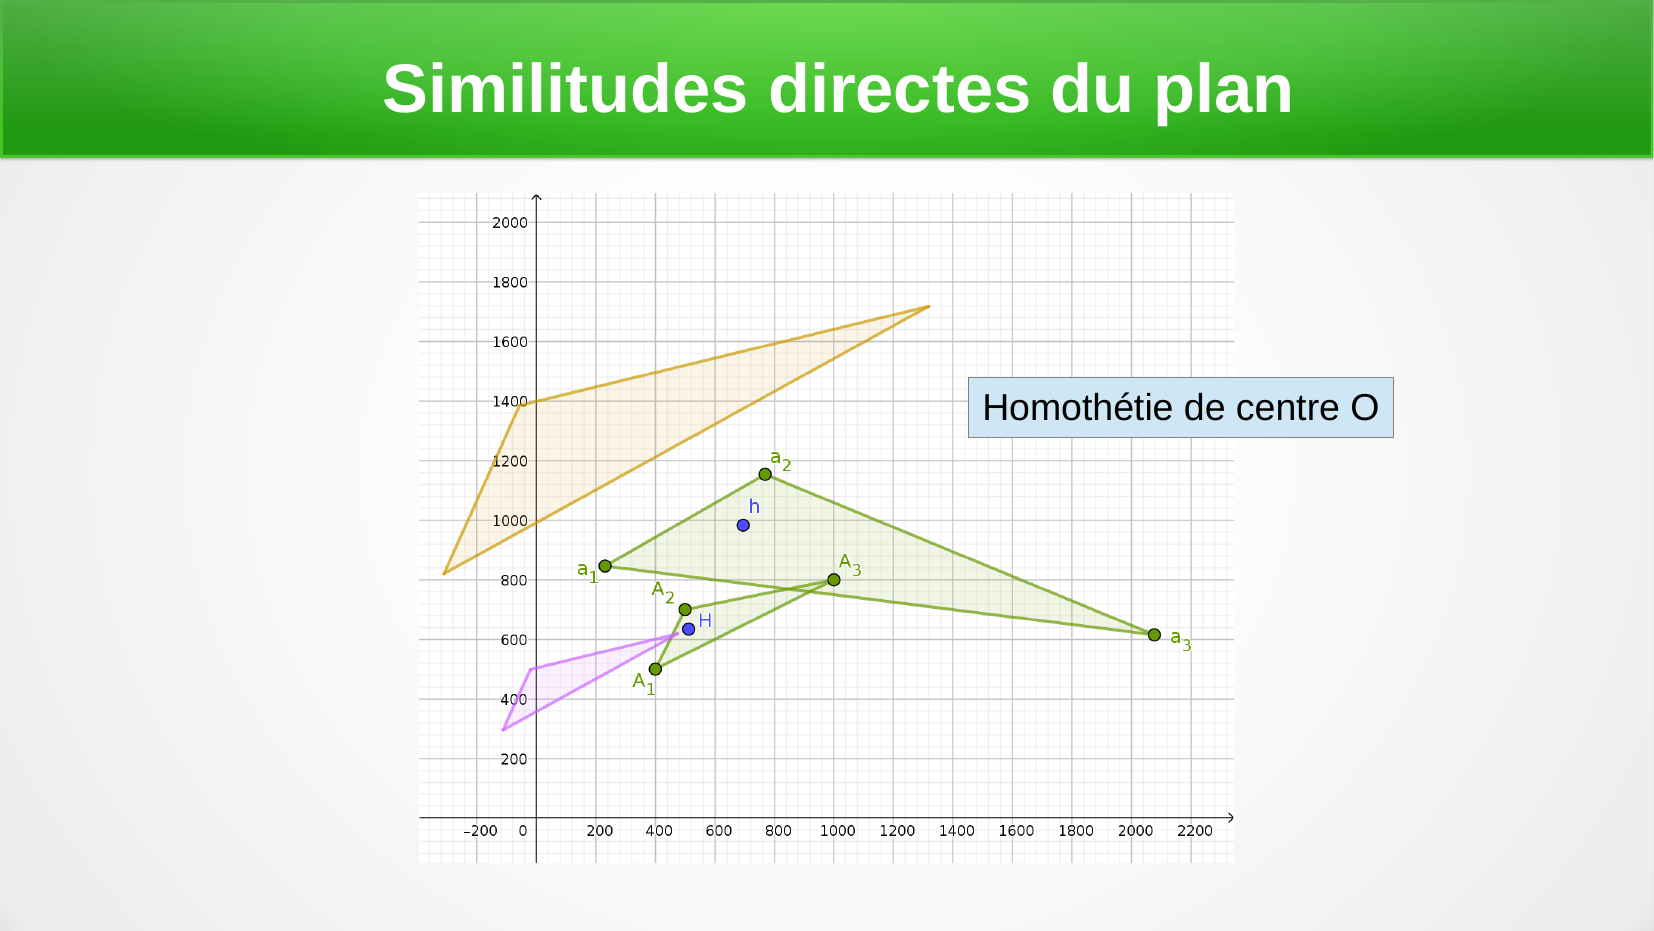

# Similitudes directes du plan
Homothétie de centre O